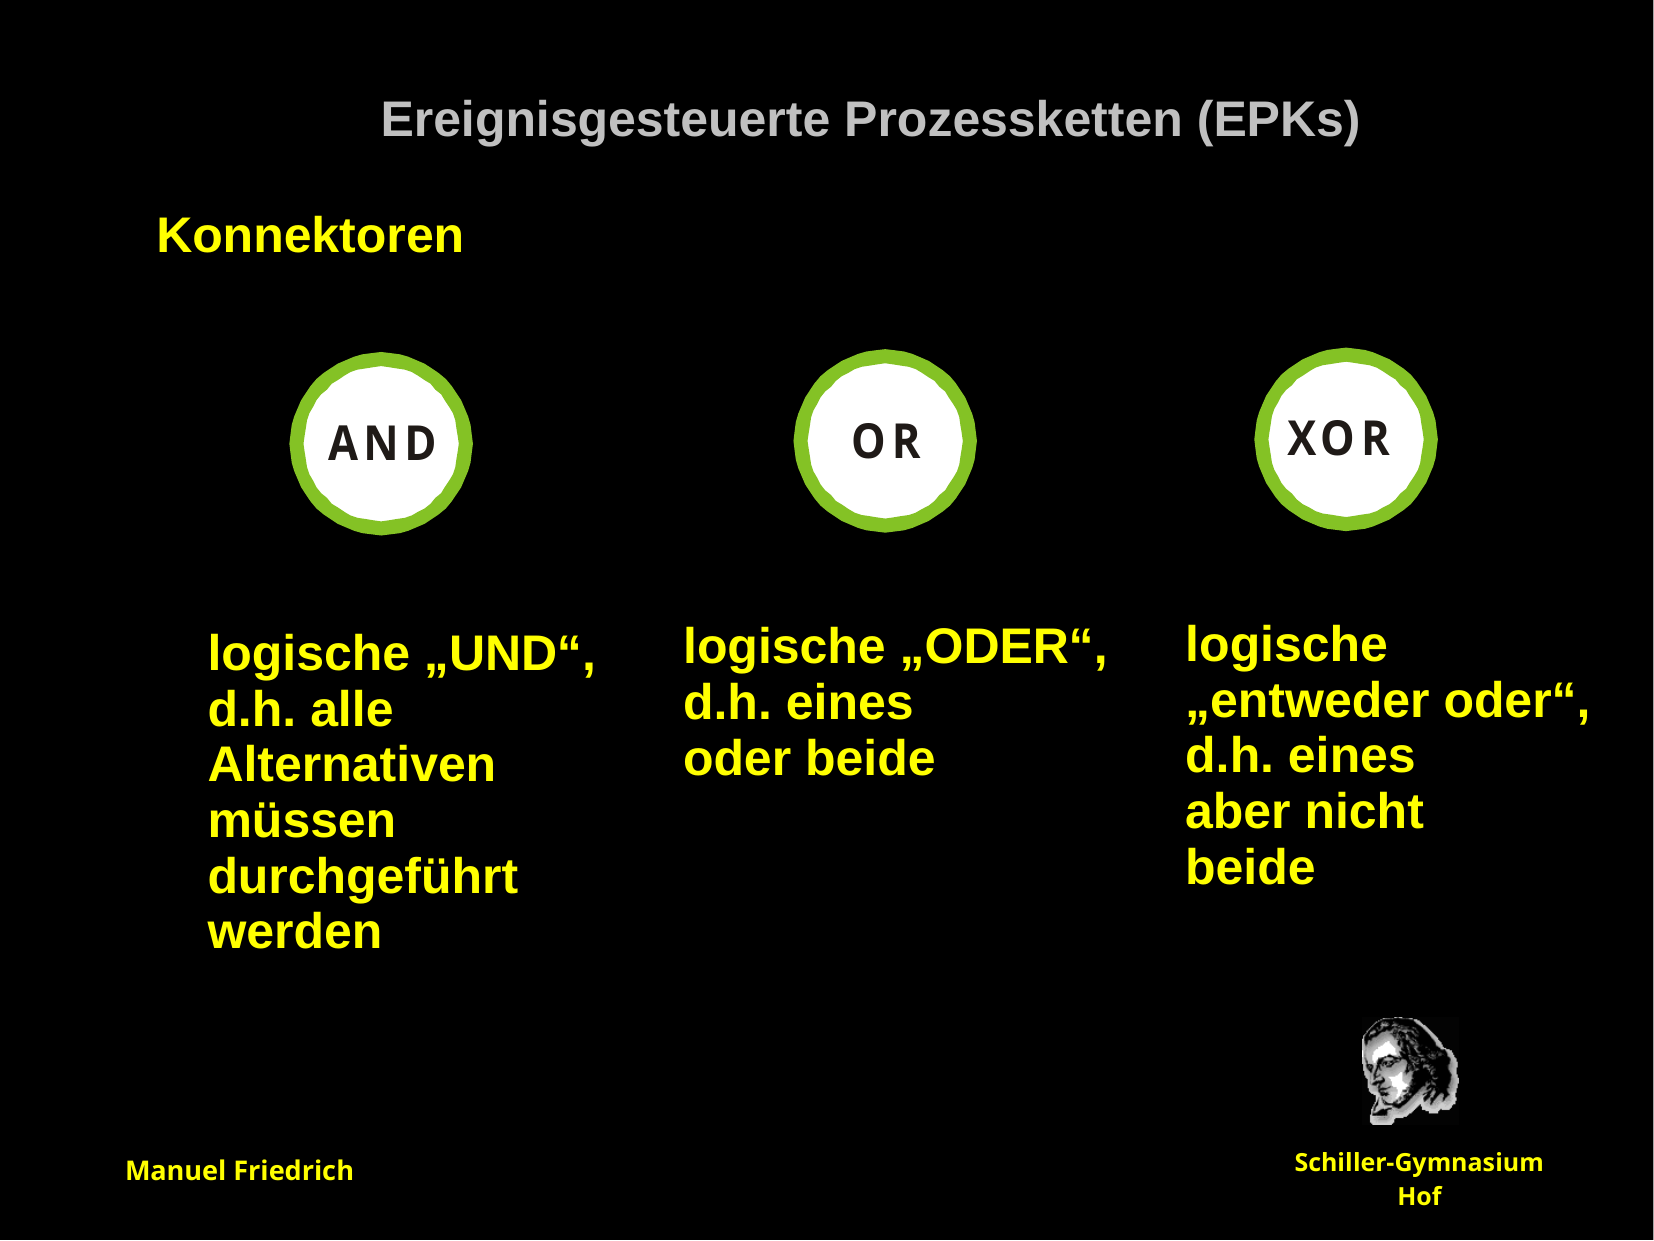

Ereignisgesteuerte Prozessketten (EPKs)
Konnektoren
logische
„entweder oder“,
d.h. eines
aber nicht
beide
logische „ODER“,
d.h. eines
oder beide
logische „UND“,
d.h. alle
Alternativen
müssen
durchgeführt
werden
Schiller-Gymnasium
Hof
Manuel Friedrich